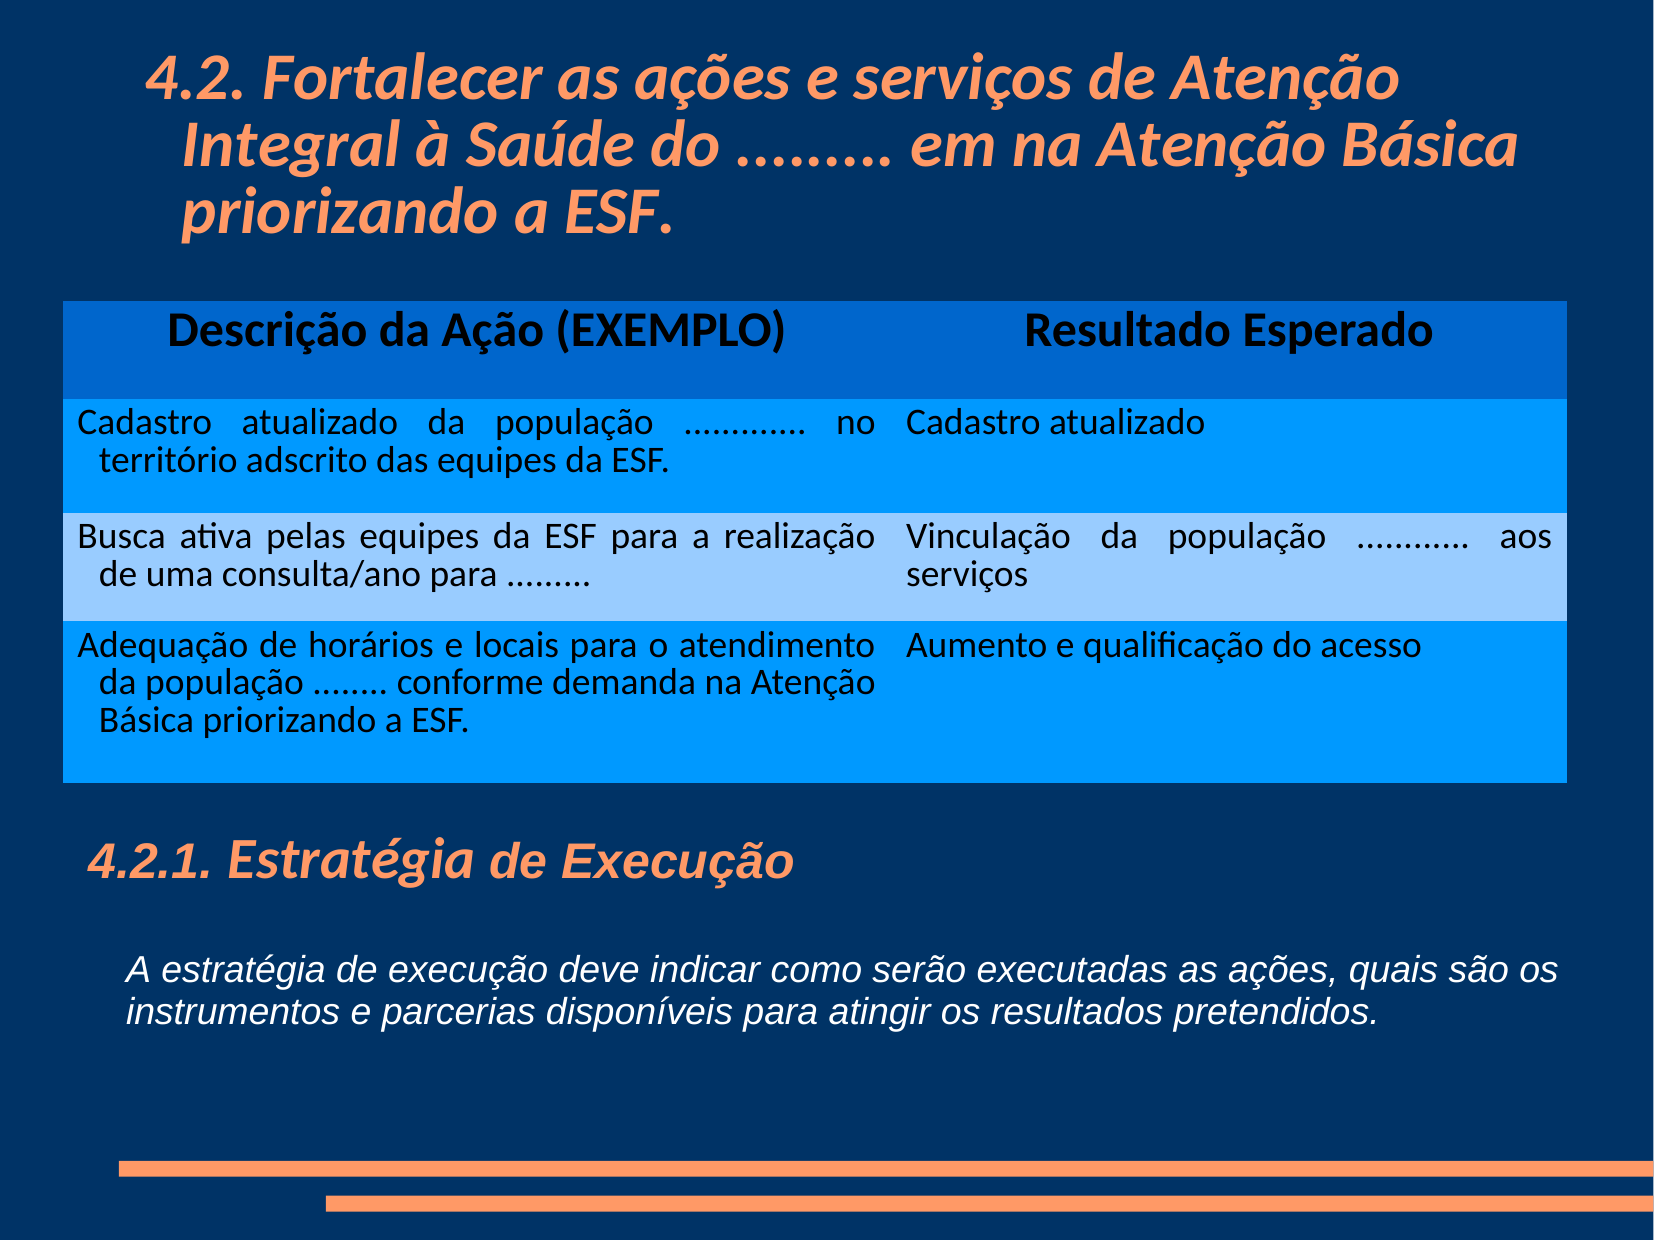

# 4.2. Fortalecer as ações e serviços de Atenção Integral à Saúde do ......... em na Atenção Básica priorizando a ESF.
| Descrição da Ação (EXEMPLO) | Resultado Esperado |
| --- | --- |
| Cadastro atualizado da população ............. no território adscrito das equipes da ESF. | Cadastro atualizado |
| Busca ativa pelas equipes da ESF para a realização de uma consulta/ano para ......... | Vinculação da população ............ aos serviços |
| Adequação de horários e locais para o atendimento da população ........ conforme demanda na Atenção Básica priorizando a ESF. | Aumento e qualificação do acesso |
4.2.1. Estratégia de Execução
A estratégia de execução deve indicar como serão executadas as ações, quais são os instrumentos e parcerias disponíveis para atingir os resultados pretendidos.